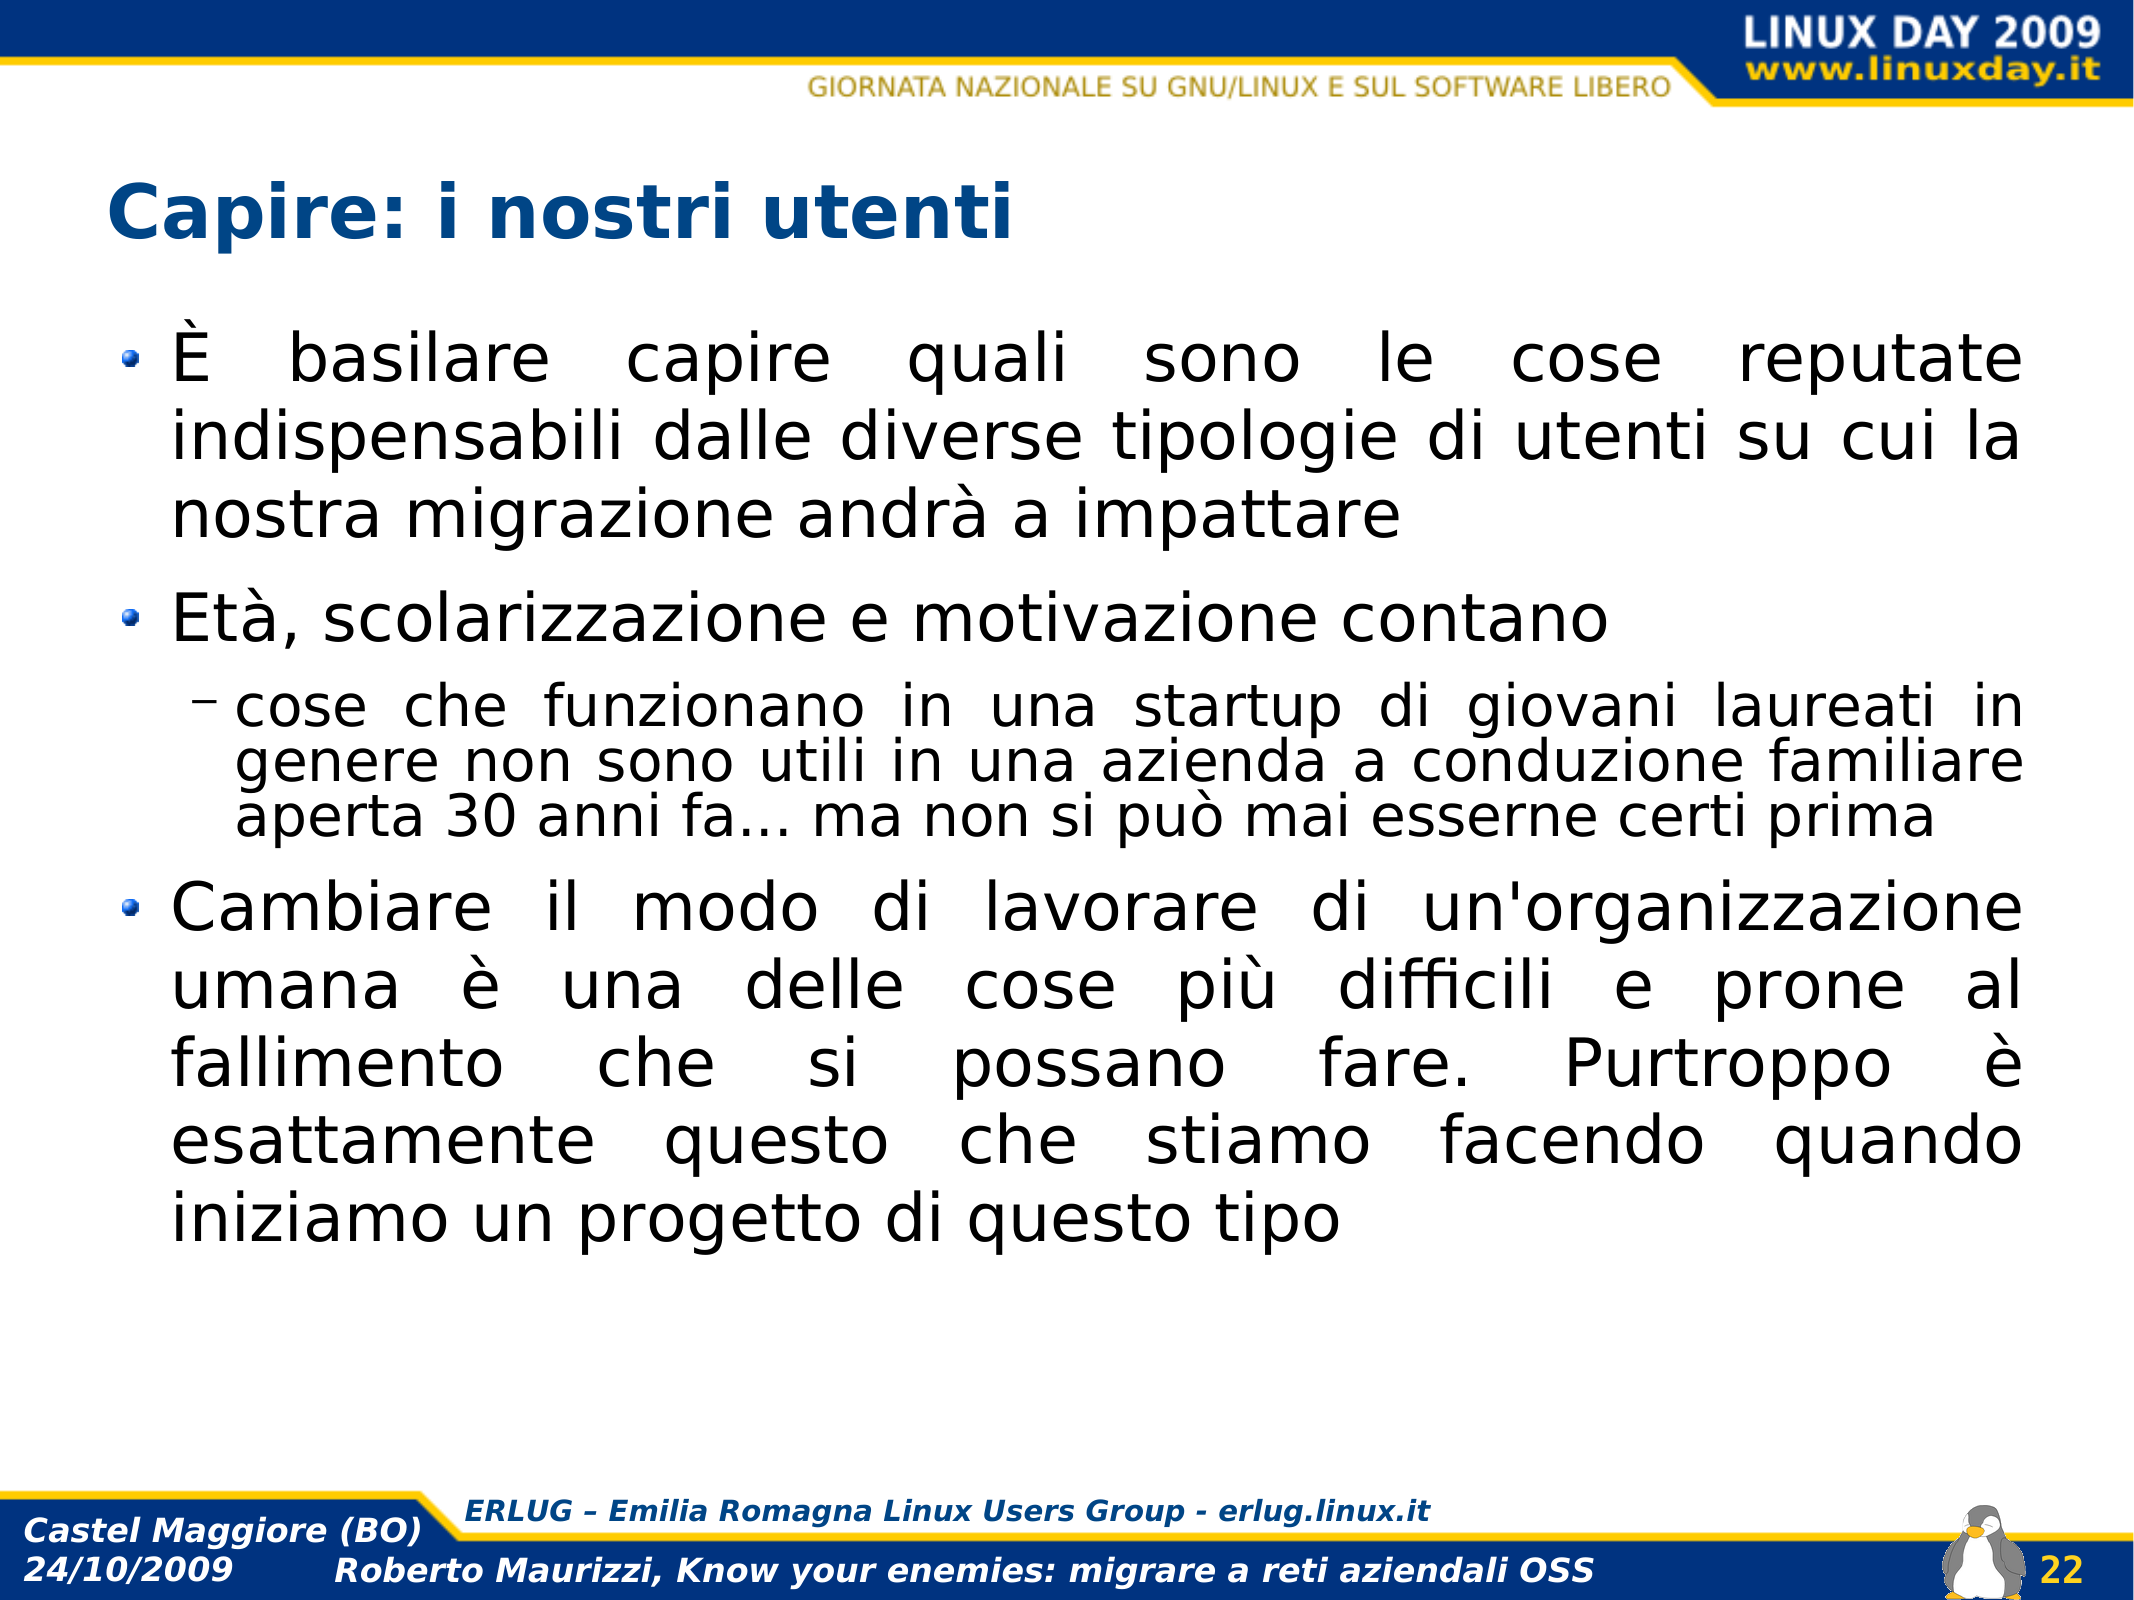

# Capire: i nostri utenti
È basilare capire quali sono le cose reputate indispensabili dalle diverse tipologie di utenti su cui la nostra migrazione andrà a impattare
Età, scolarizzazione e motivazione contano
cose che funzionano in una startup di giovani laureati in genere non sono utili in una azienda a conduzione familiare aperta 30 anni fa... ma non si può mai esserne certi prima
Cambiare il modo di lavorare di un'organizzazione umana è una delle cose più difficili e prone al fallimento che si possano fare. Purtroppo è esattamente questo che stiamo facendo quando iniziamo un progetto di questo tipo